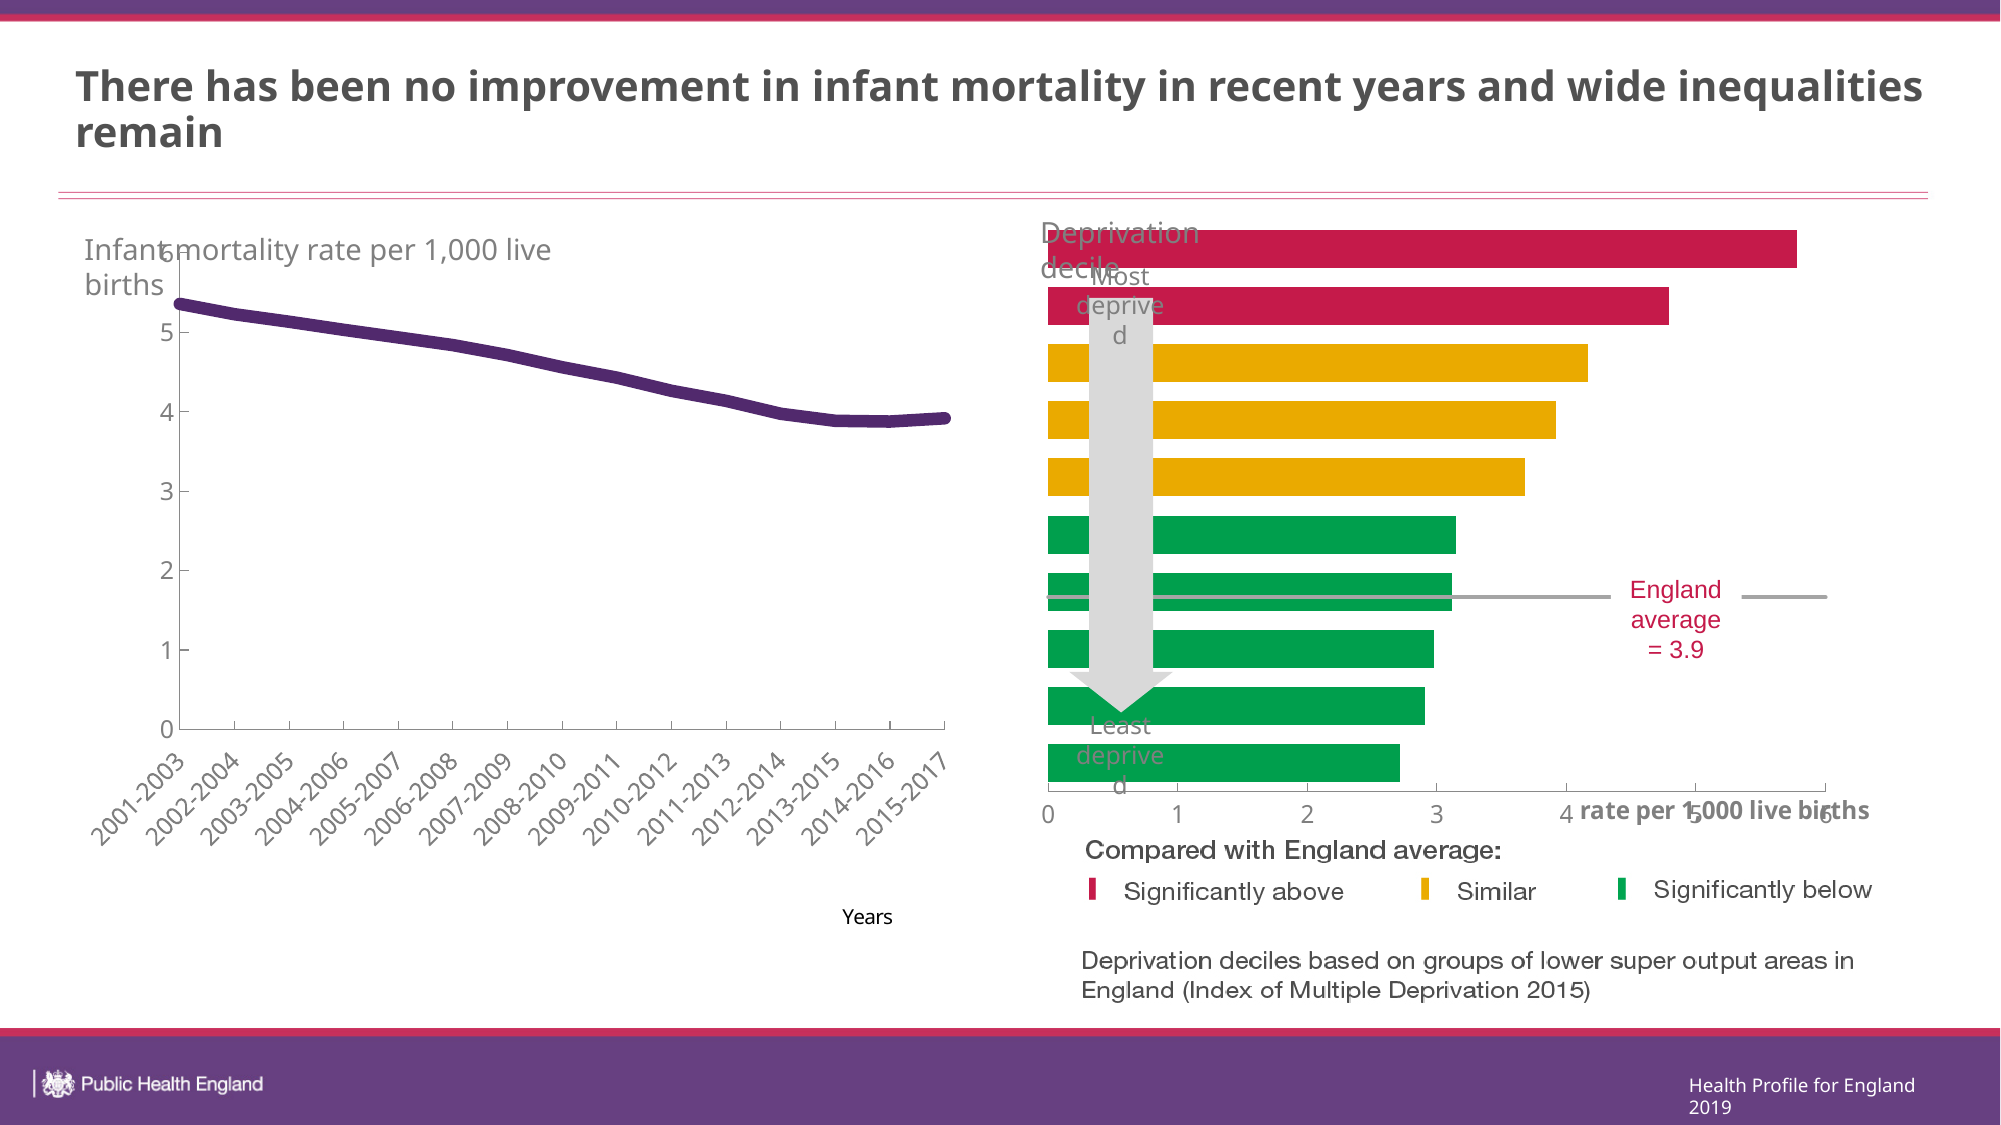

# There has been no improvement in infant mortality in recent years and wide inequalities remain
### Chart
| Category | Rate | England Average |
|---|---|---|
| Least deprived decile (IMD2015) | 2.71713258288719 | 0.0 |
| Second least deprived decile (IMD2015) | 2.90742952079331 | 33.0 |
| Third less deprived decile (IMD2015) | 2.97758876326339 | None |
| Fourth less deprived decile (IMD2015) | 3.1184845946861 | None |
| Fifth less deprived decile (IMD2015) | 3.15056408795279 | None |
| Fifth more deprived decile (IMD2015) | 3.67841075935147 | None |
| Fourth more deprived decile (IMD2015) | 3.91695306247352 | None |
| Third more deprived decile (IMD2015) | 4.1681006462468 | None |
| Second most deprived decile (IMD2015) | 4.78897352652279 | None |
| Most deprived decile (IMD2015) | 5.77601650290429 | None |Deprivation decile
Most deprived
England average = 3.9
Least deprived
### Chart
| Category | Series1 |
|---|---|
| 2001-2003 | 5.3568188057493 |
| 2002-2004 | 5.2276450806243 |
| 2003-2005 | 5.13297050986623 |
| 2004-2006 | 5.03135843444902 |
| 2005-2007 | 4.93505443159695 |
| 2006-2008 | 4.83880658725382 |
| 2007-2009 | 4.71232838341276 |
| 2008-2010 | 4.5596132502558 |
| 2009-2011 | 4.42872956257621 |
| 2010-2012 | 4.26313734434861 |
| 2011-2013 | 4.13654355560028 |
| 2012-2014 | 3.97425274247694 |
| 2013-2015 | 3.88562769918992 |
| 2014-2016 | 3.8762223171866 |
| 2015-2017 | 3.91724255298458 |Infant mortality rate per 1,000 live births
Health Profile for England 2019